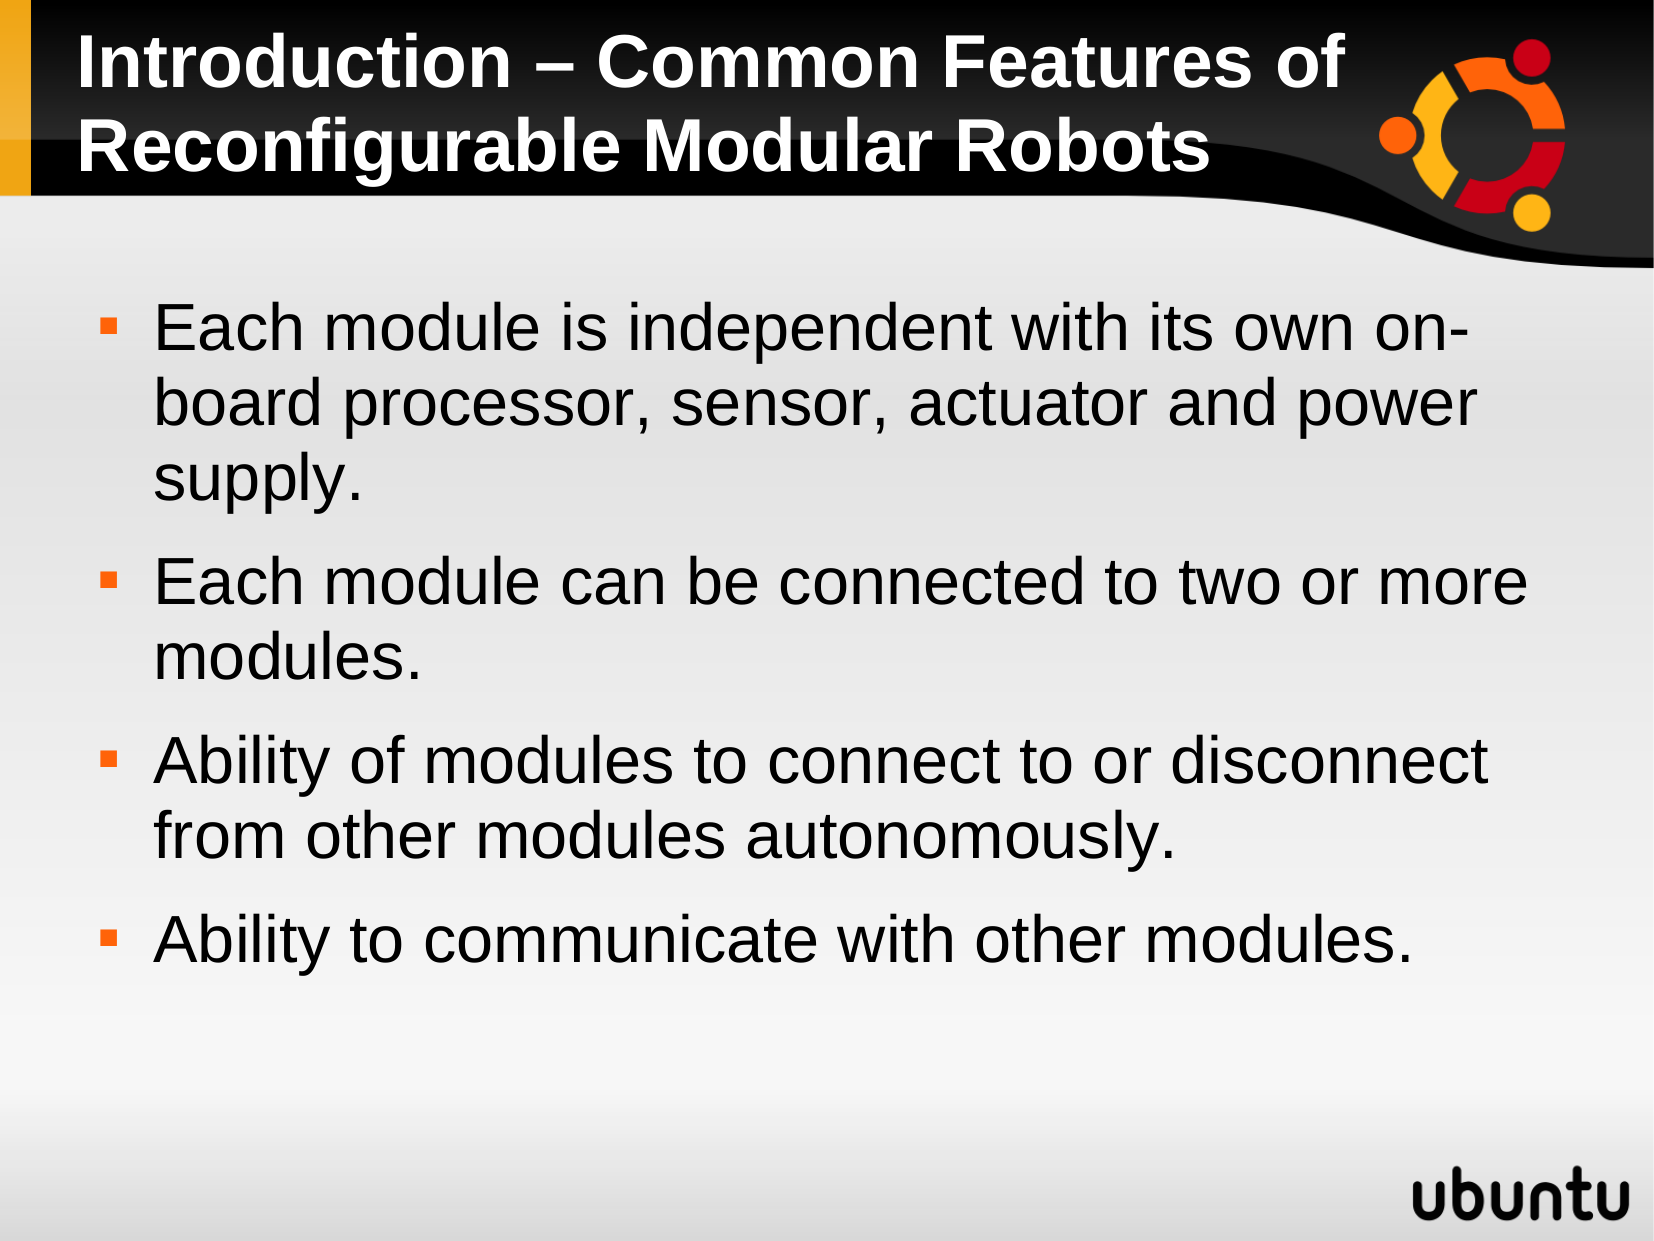

# Introduction – Common Features of Reconfigurable Modular Robots
Each module is independent with its own on-board processor, sensor, actuator and power supply.
Each module can be connected to two or more modules.
Ability of modules to connect to or disconnect from other modules autonomously.
Ability to communicate with other modules.